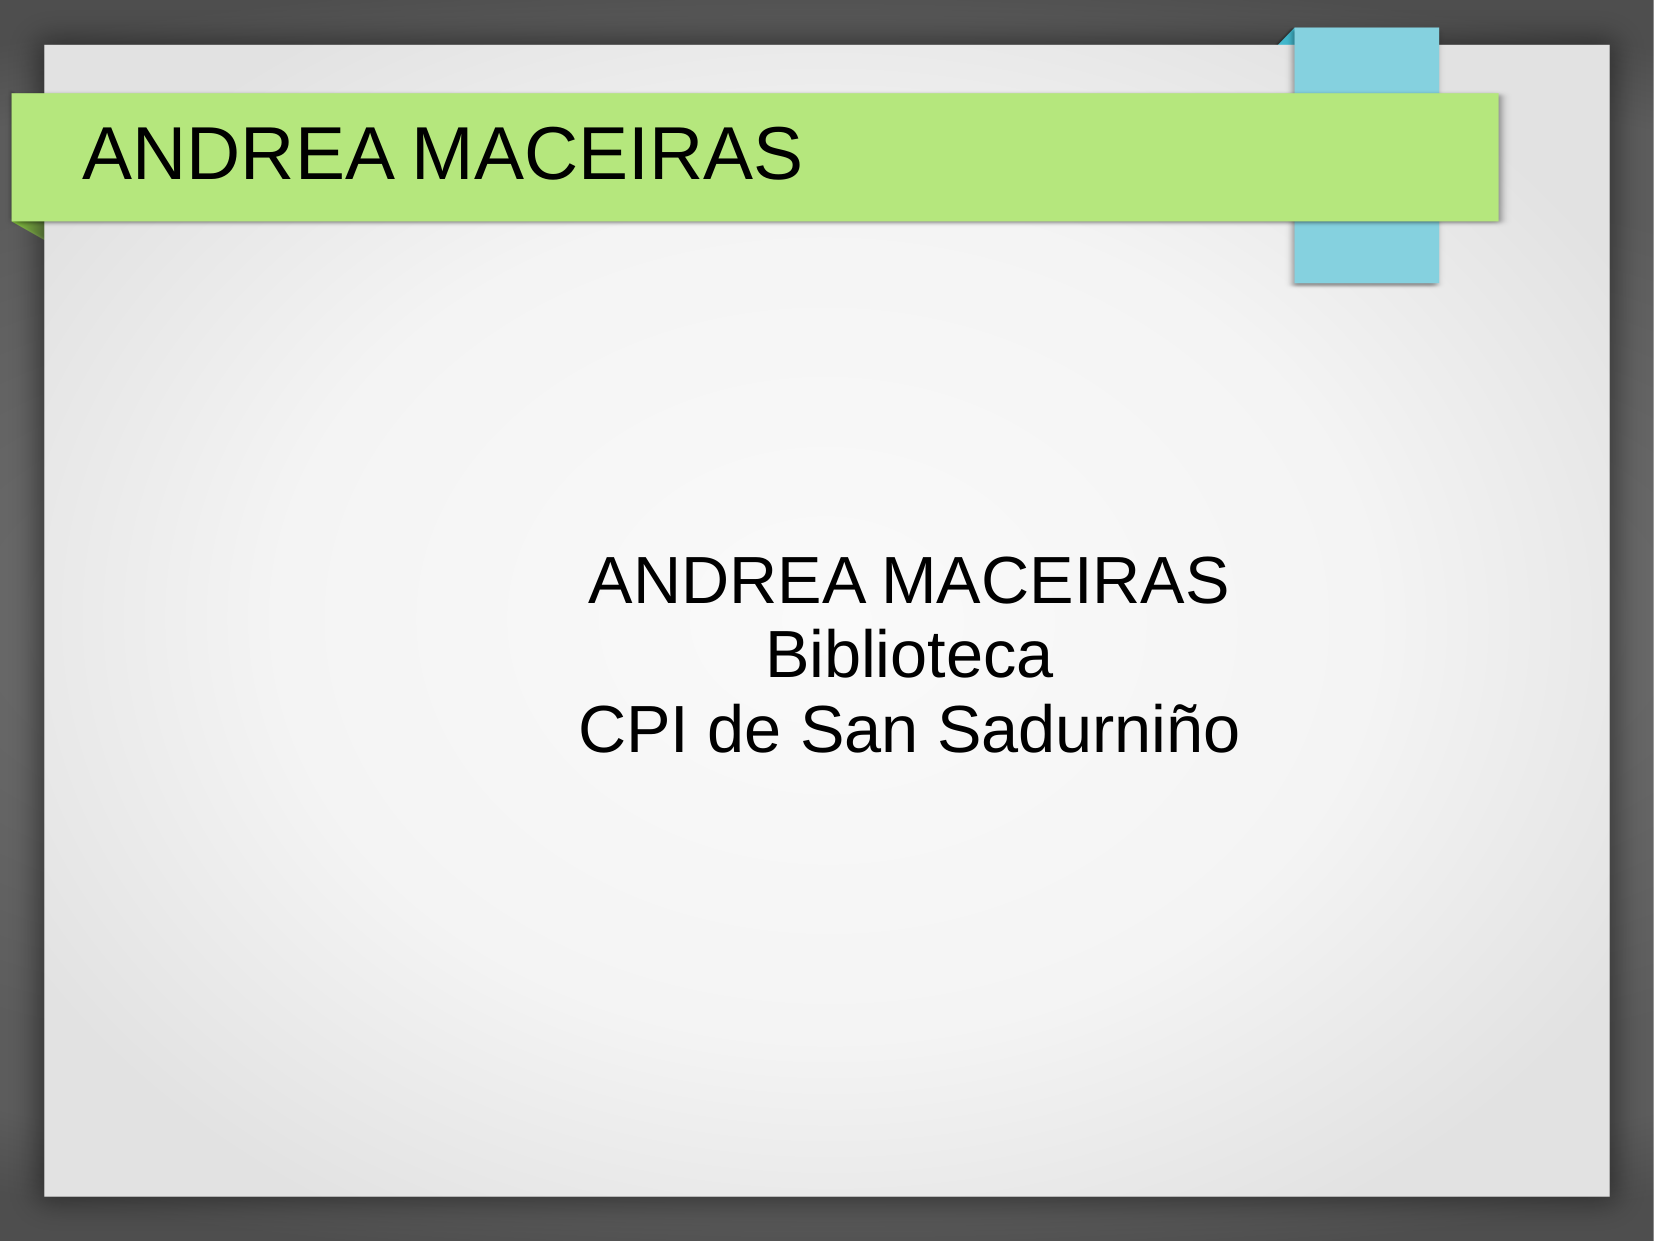

# ANDREA MACEIRAS
ANDREA MACEIRAS
Biblioteca
CPI de San Sadurniño